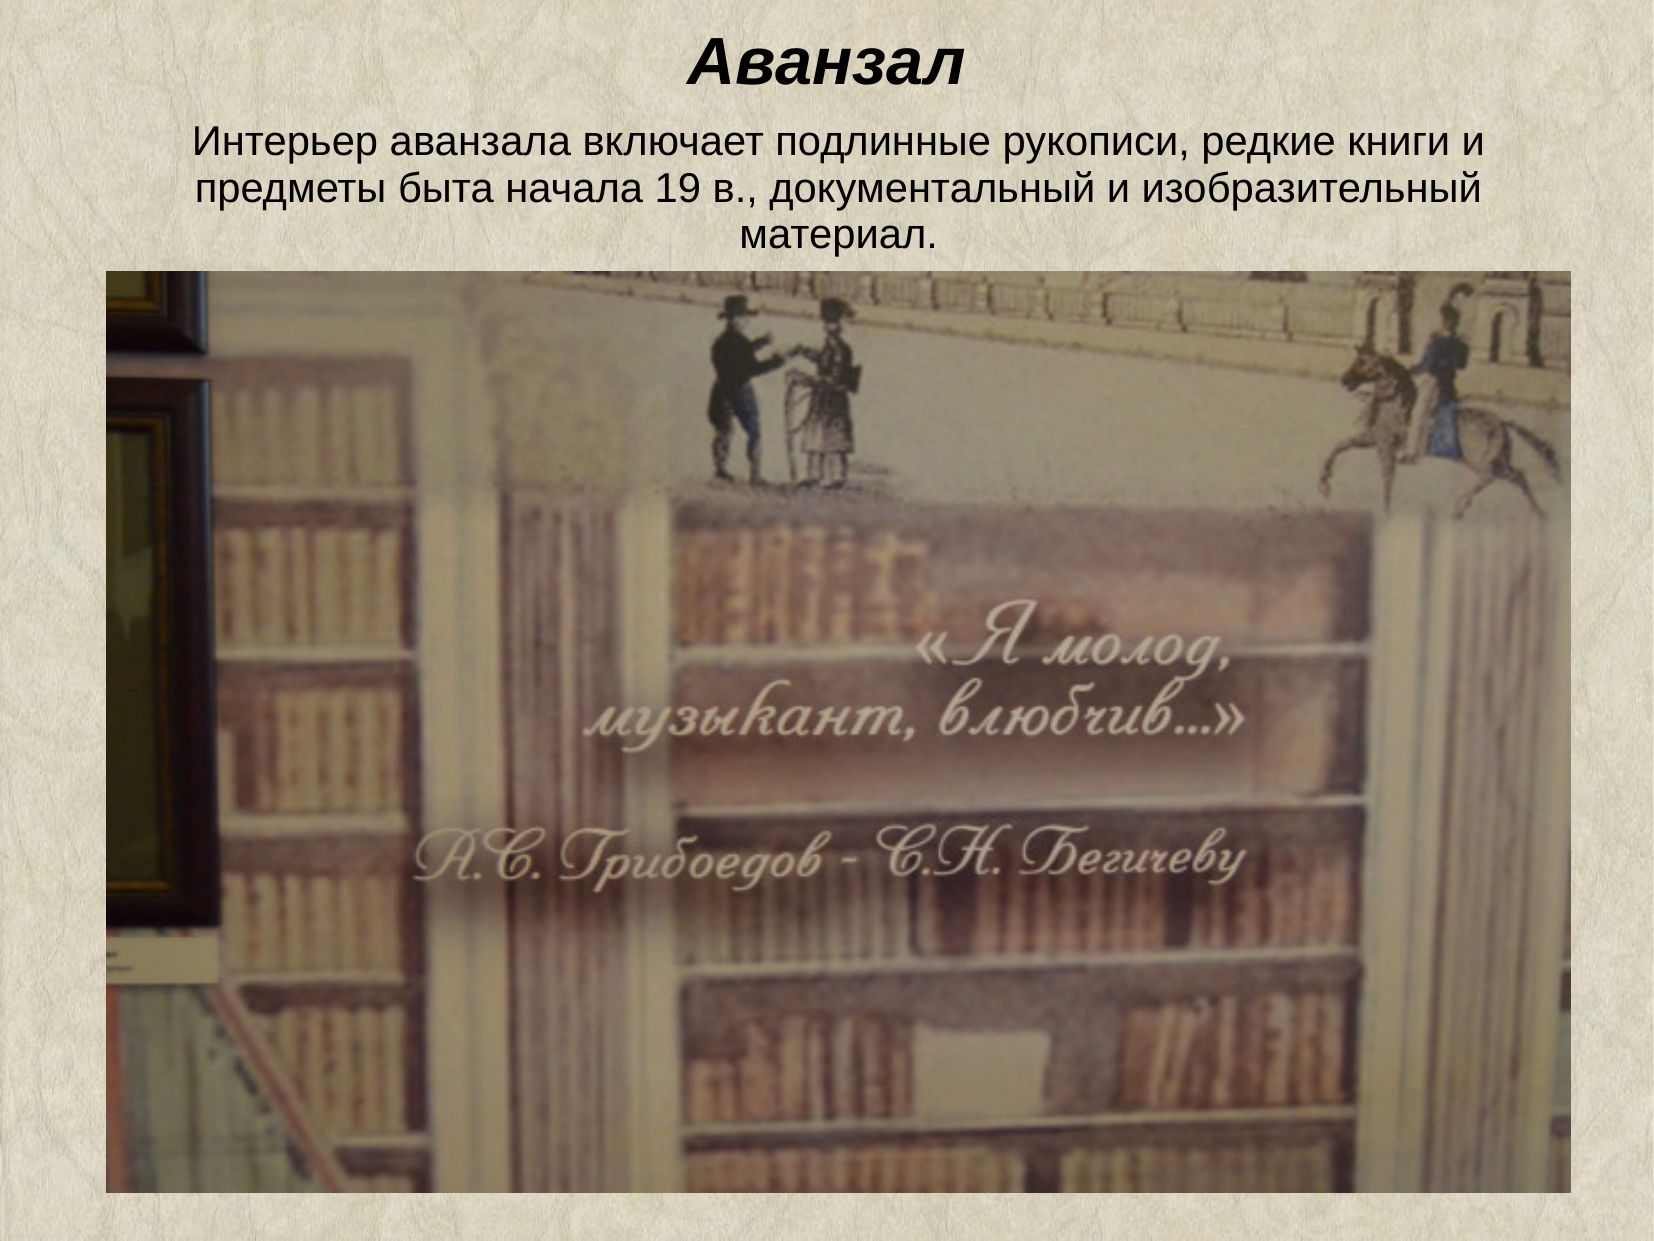

# Аванзал
Интерьер аванзала включает подлинные рукописи, редкие книги и предметы быта начала 19 в., документальный и изобразительный материал.